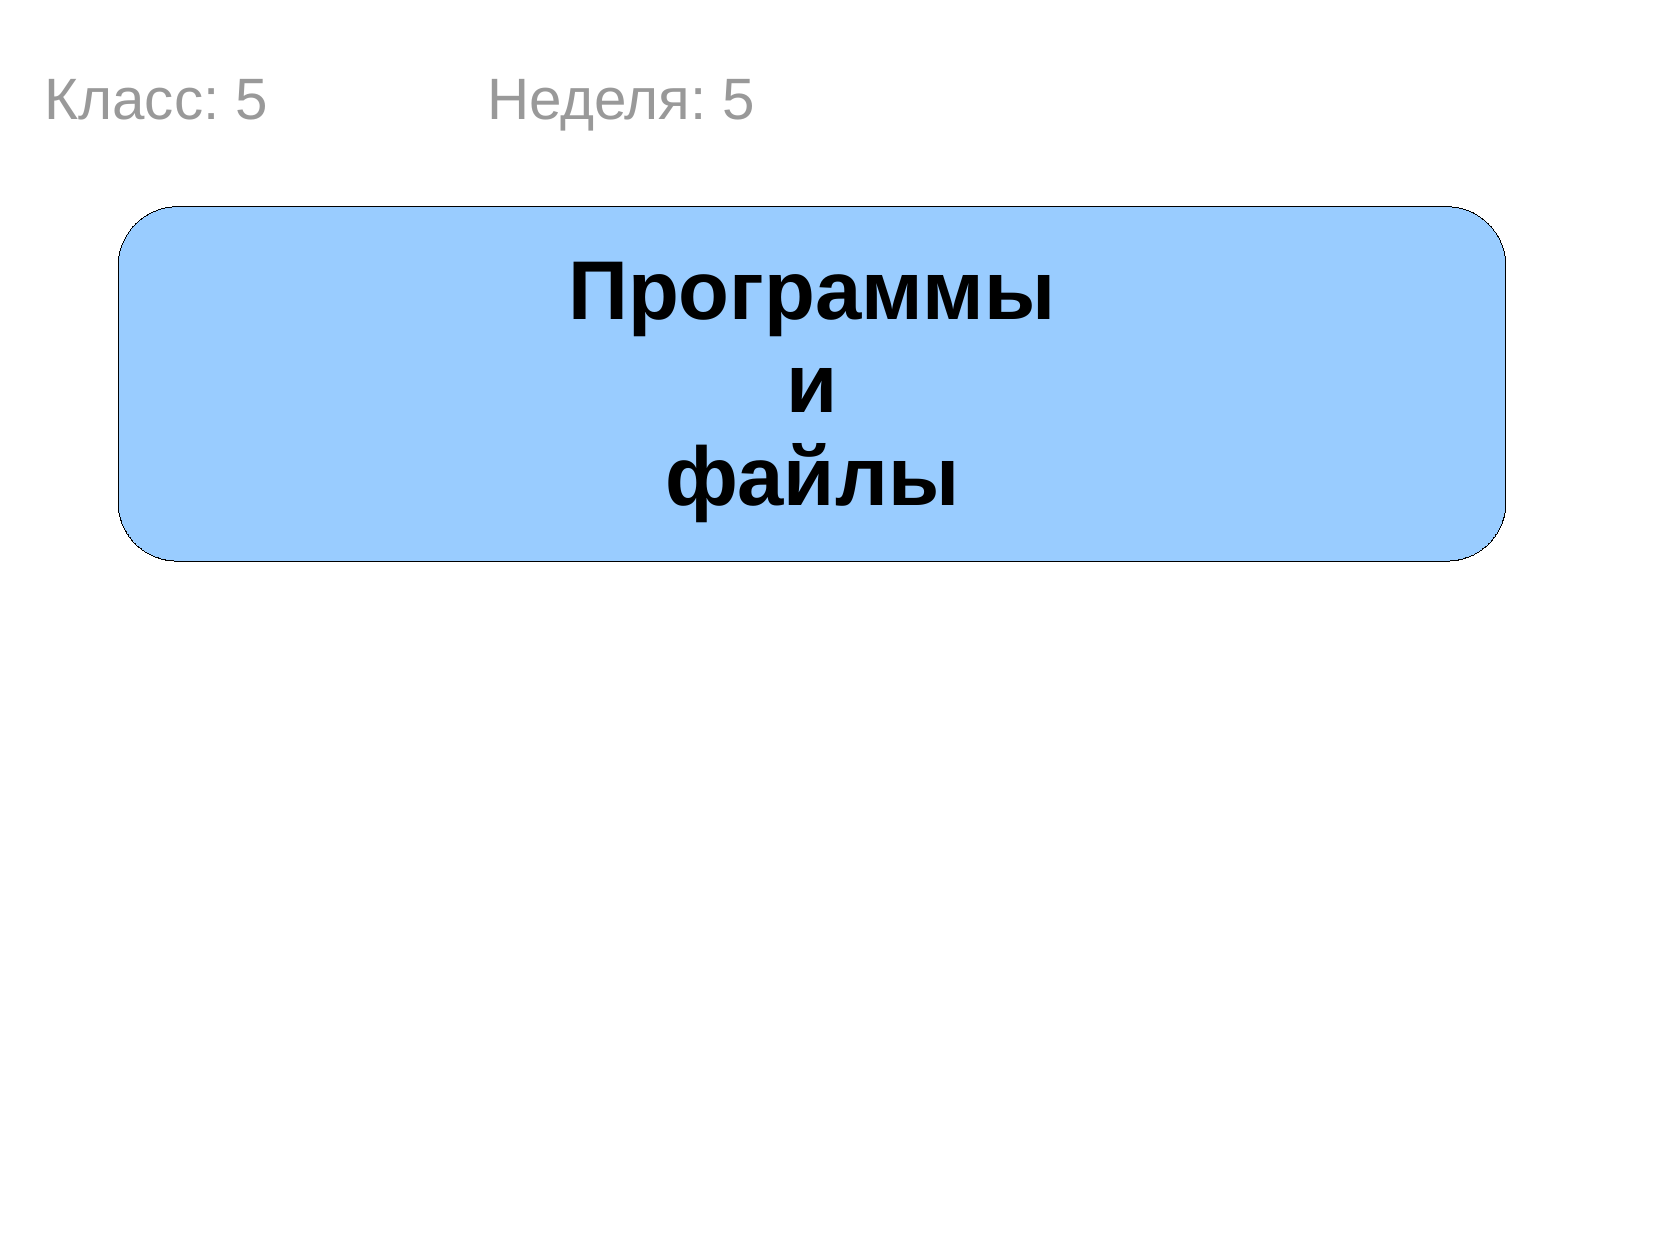

Класс: 5			Неделя: 5
Программы
и
файлы